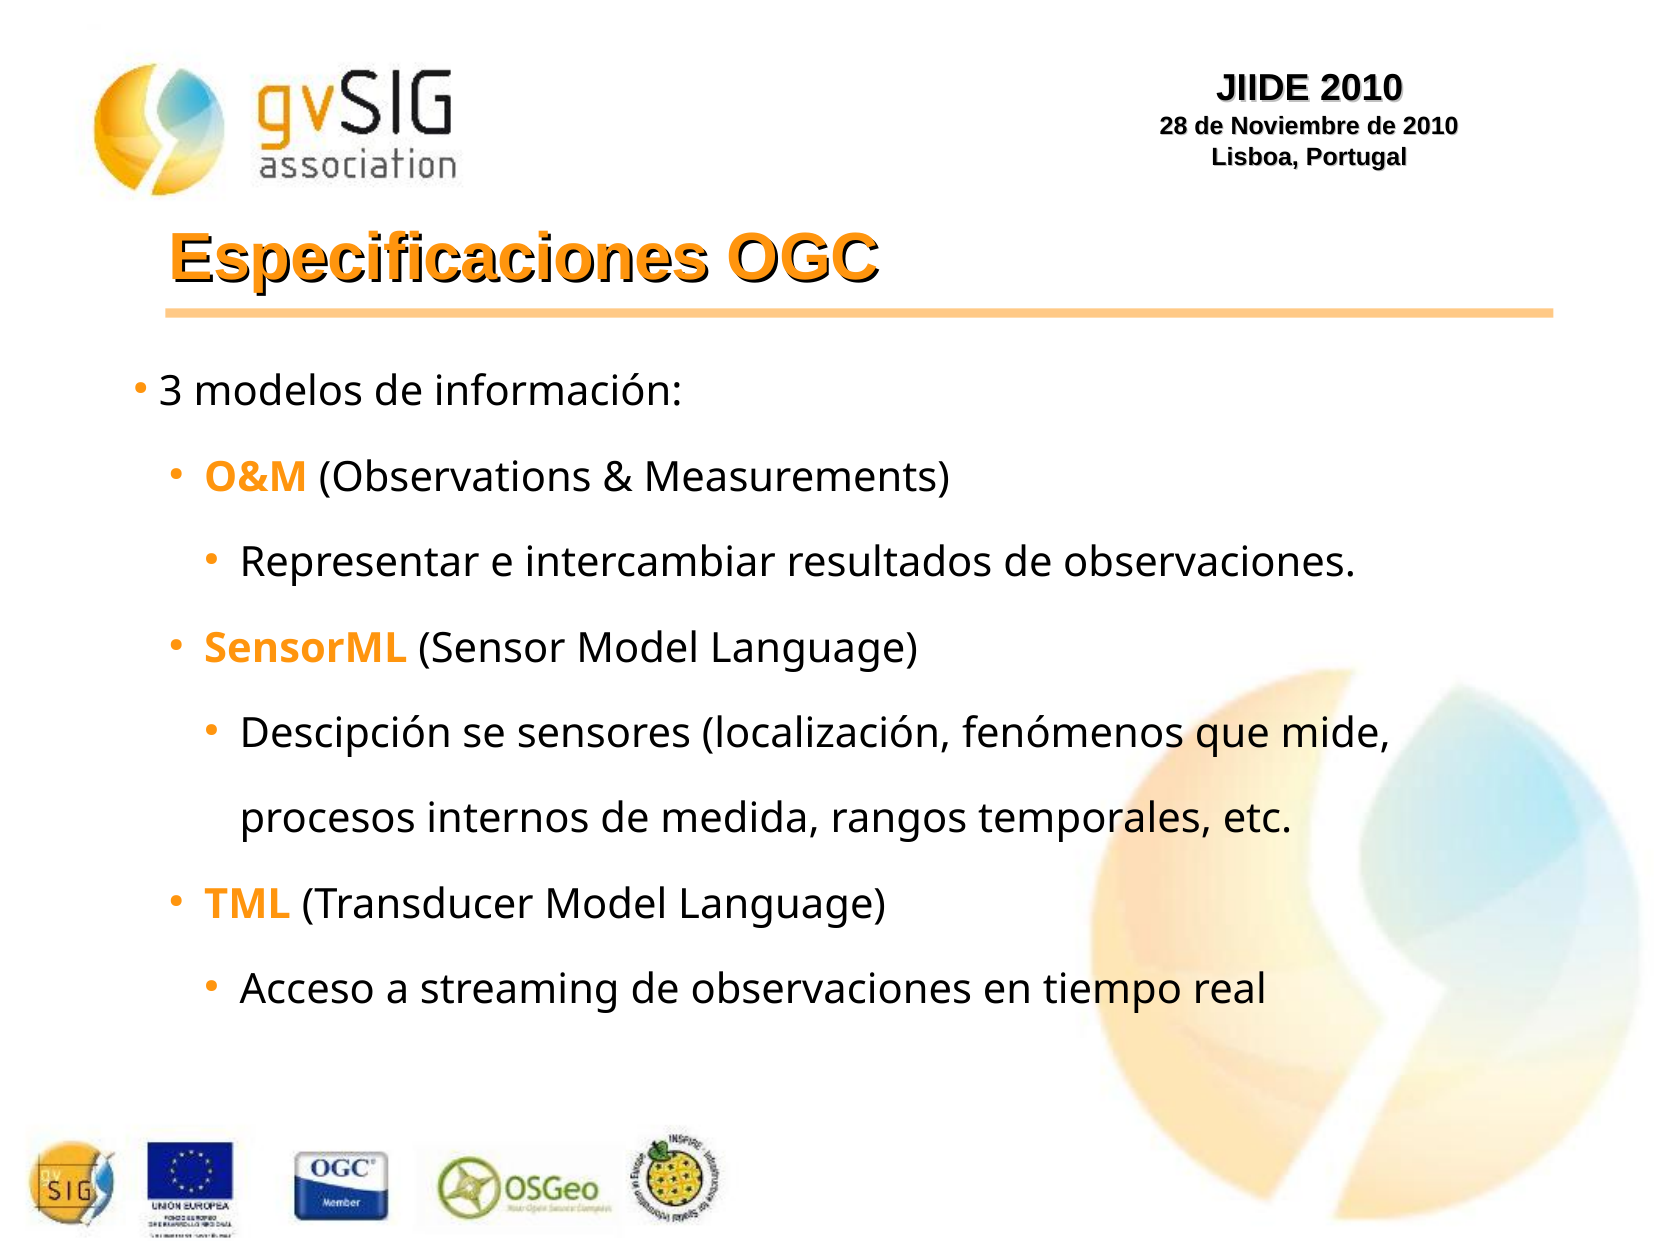

Especificaciones OGC
 3 modelos de información:
O&M (Observations & Measurements)
Representar e intercambiar resultados de observaciones.
SensorML (Sensor Model Language)
Descipción se sensores (localización, fenómenos que mide, procesos internos de medida, rangos temporales, etc.
TML (Transducer Model Language)
Acceso a streaming de observaciones en tiempo real